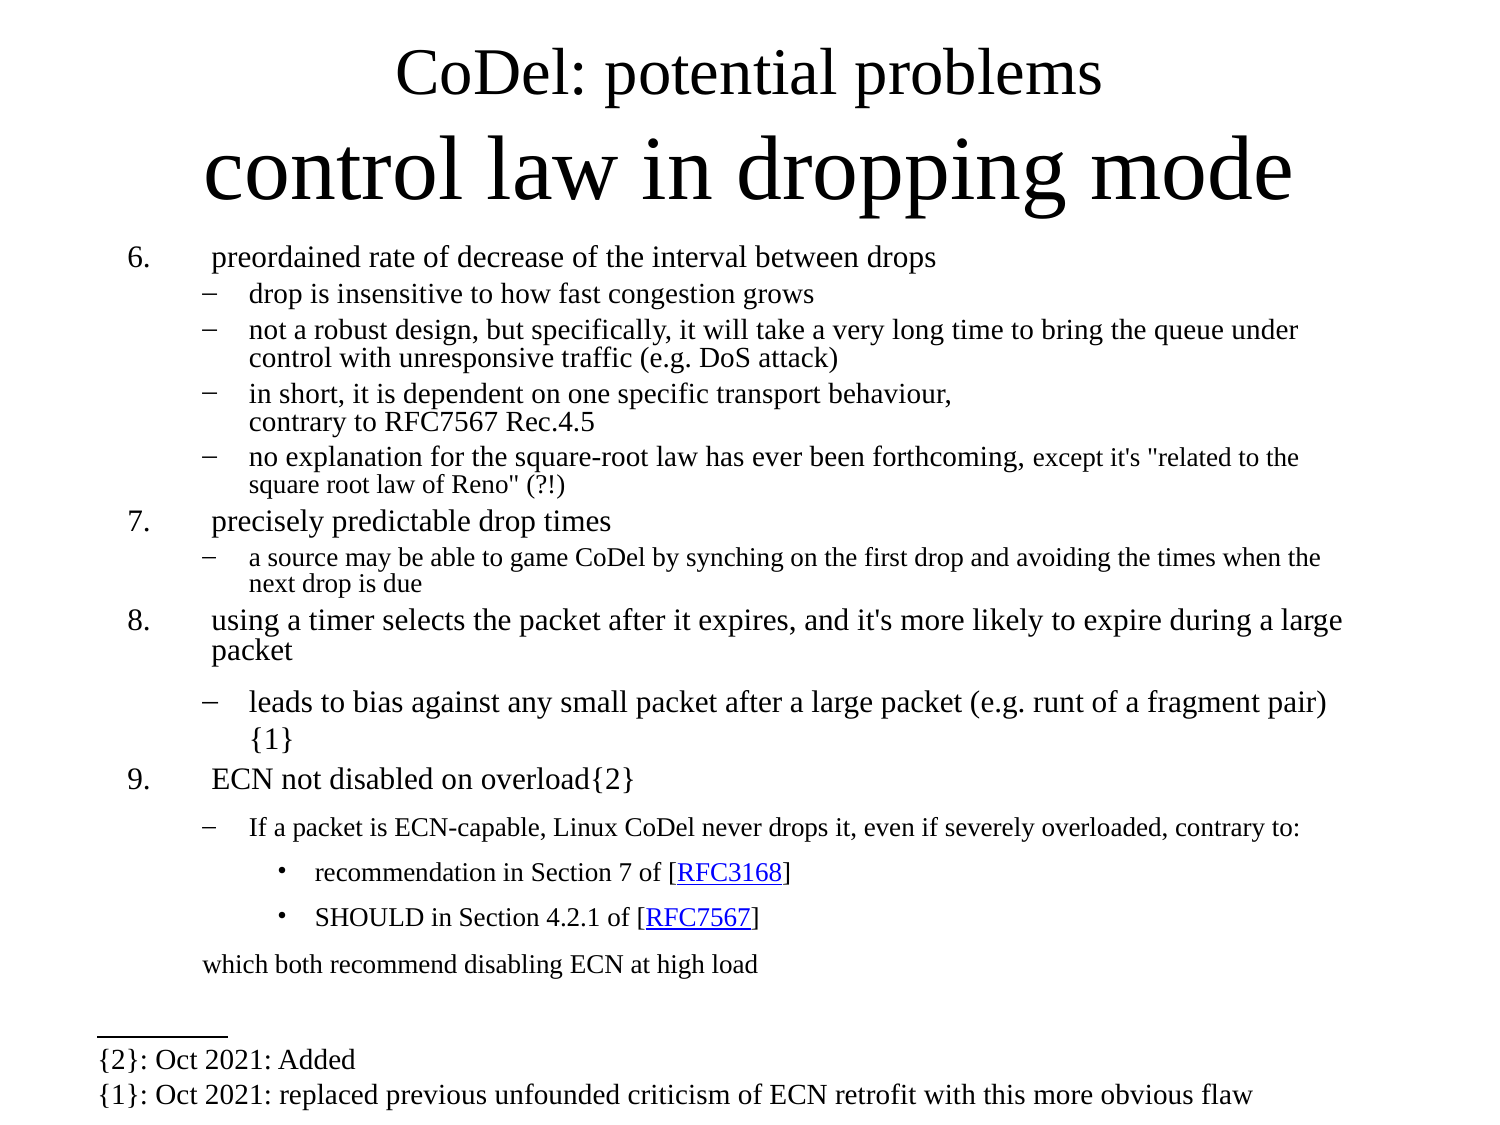

CoDel: potential problems
control law in dropping mode
preordained rate of decrease of the interval between drops
drop is insensitive to how fast congestion grows
not a robust design, but specifically, it will take a very long time to bring the queue under control with unresponsive traffic (e.g. DoS attack)
in short, it is dependent on one specific transport behaviour,
contrary to RFC7567 Rec.4.5
no explanation for the square-root law has ever been forthcoming, except it's "related to the square root law of Reno" (?!)
precisely predictable drop times
a source may be able to game CoDel by synching on the first drop and avoiding the times when the next drop is due
using a timer selects the packet after it expires, and it's more likely to expire during a large packet
leads to bias against any small packet after a large packet (e.g. runt of a fragment pair){1}
ECN not disabled on overload{2}
If a packet is ECN-capable, Linux CoDel never drops it, even if severely overloaded, contrary to:
recommendation in Section 7 of [RFC3168]
SHOULD in Section 4.2.1 of [RFC7567]
which both recommend disabling ECN at high load
{2}: Oct 2021: Added
{1}: Oct 2021: replaced previous unfounded criticism of ECN retrofit with this more obvious flaw